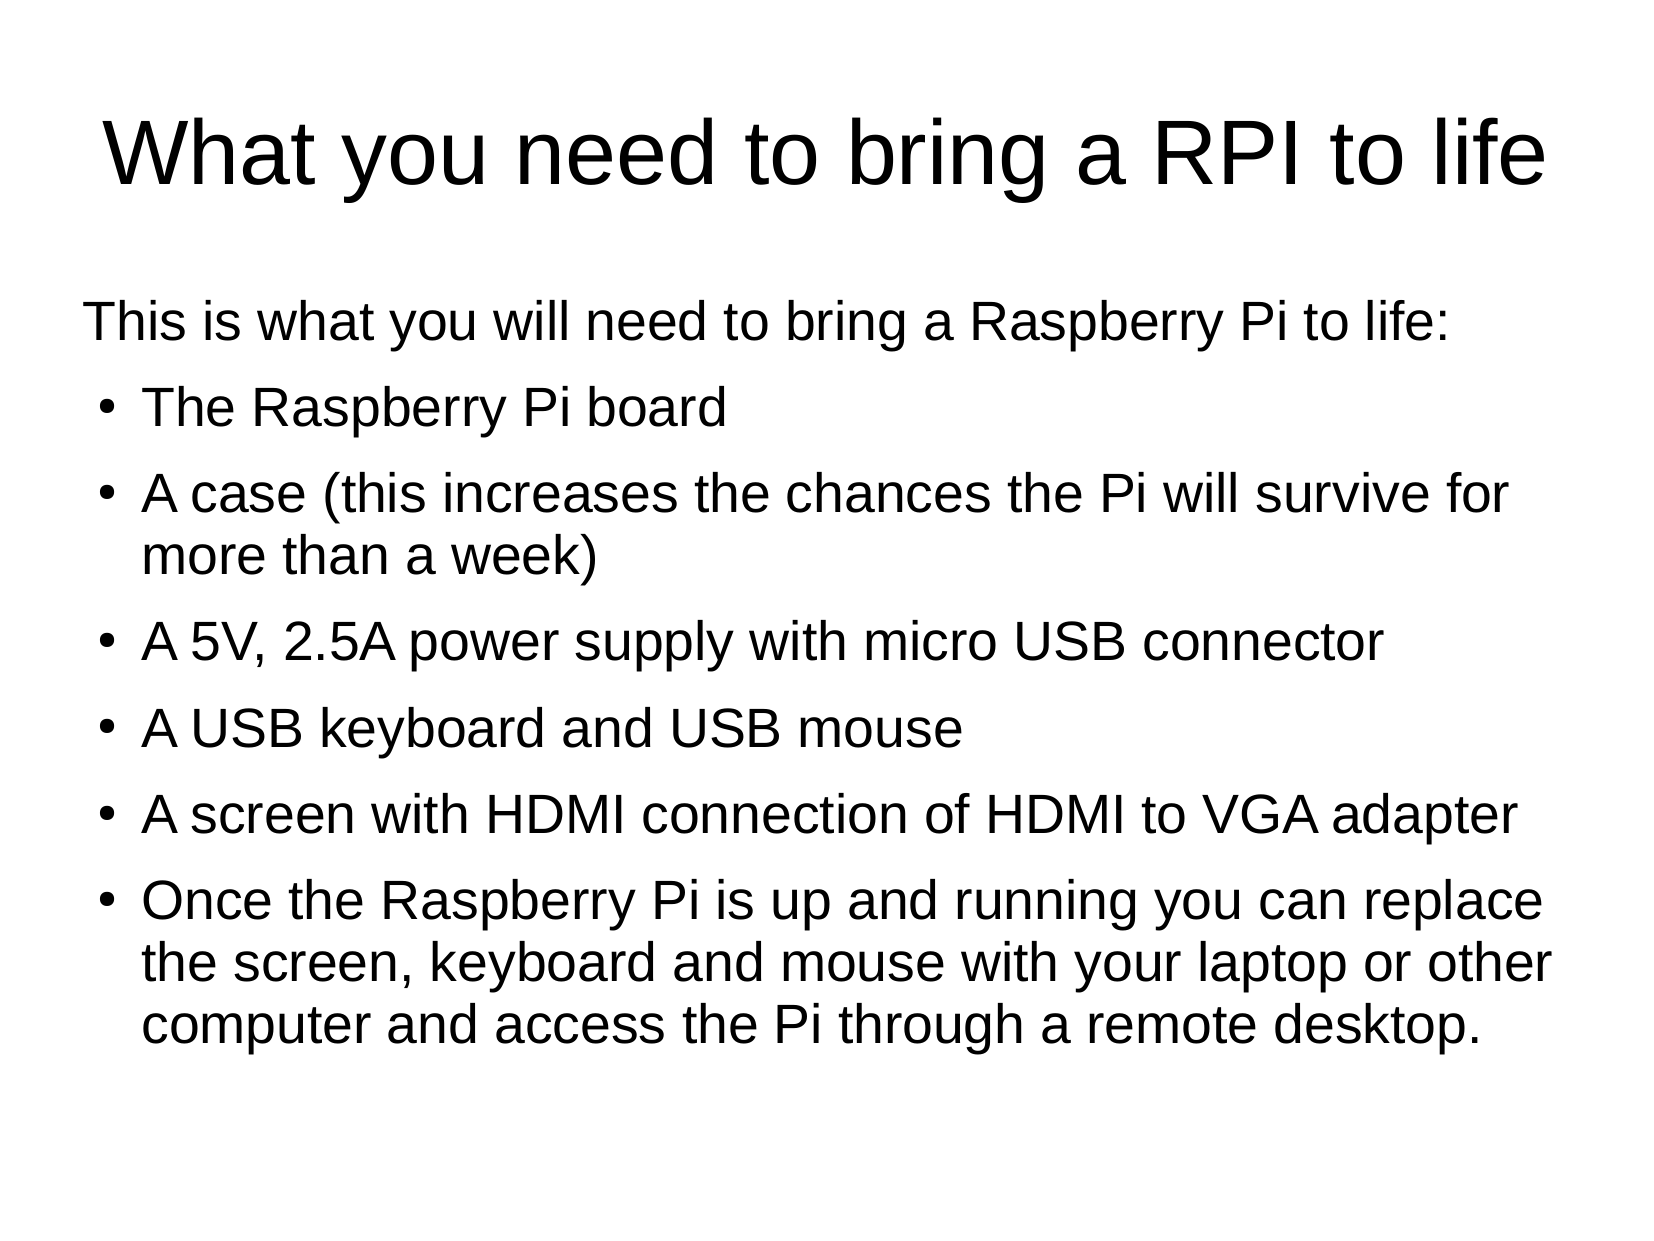

# What you need to bring a RPI to life
This is what you will need to bring a Raspberry Pi to life:
The Raspberry Pi board
A case (this increases the chances the Pi will survive for more than a week)
A 5V, 2.5A power supply with micro USB connector
A USB keyboard and USB mouse
A screen with HDMI connection of HDMI to VGA adapter
Once the Raspberry Pi is up and running you can replace the screen, keyboard and mouse with your laptop or other computer and access the Pi through a remote desktop.